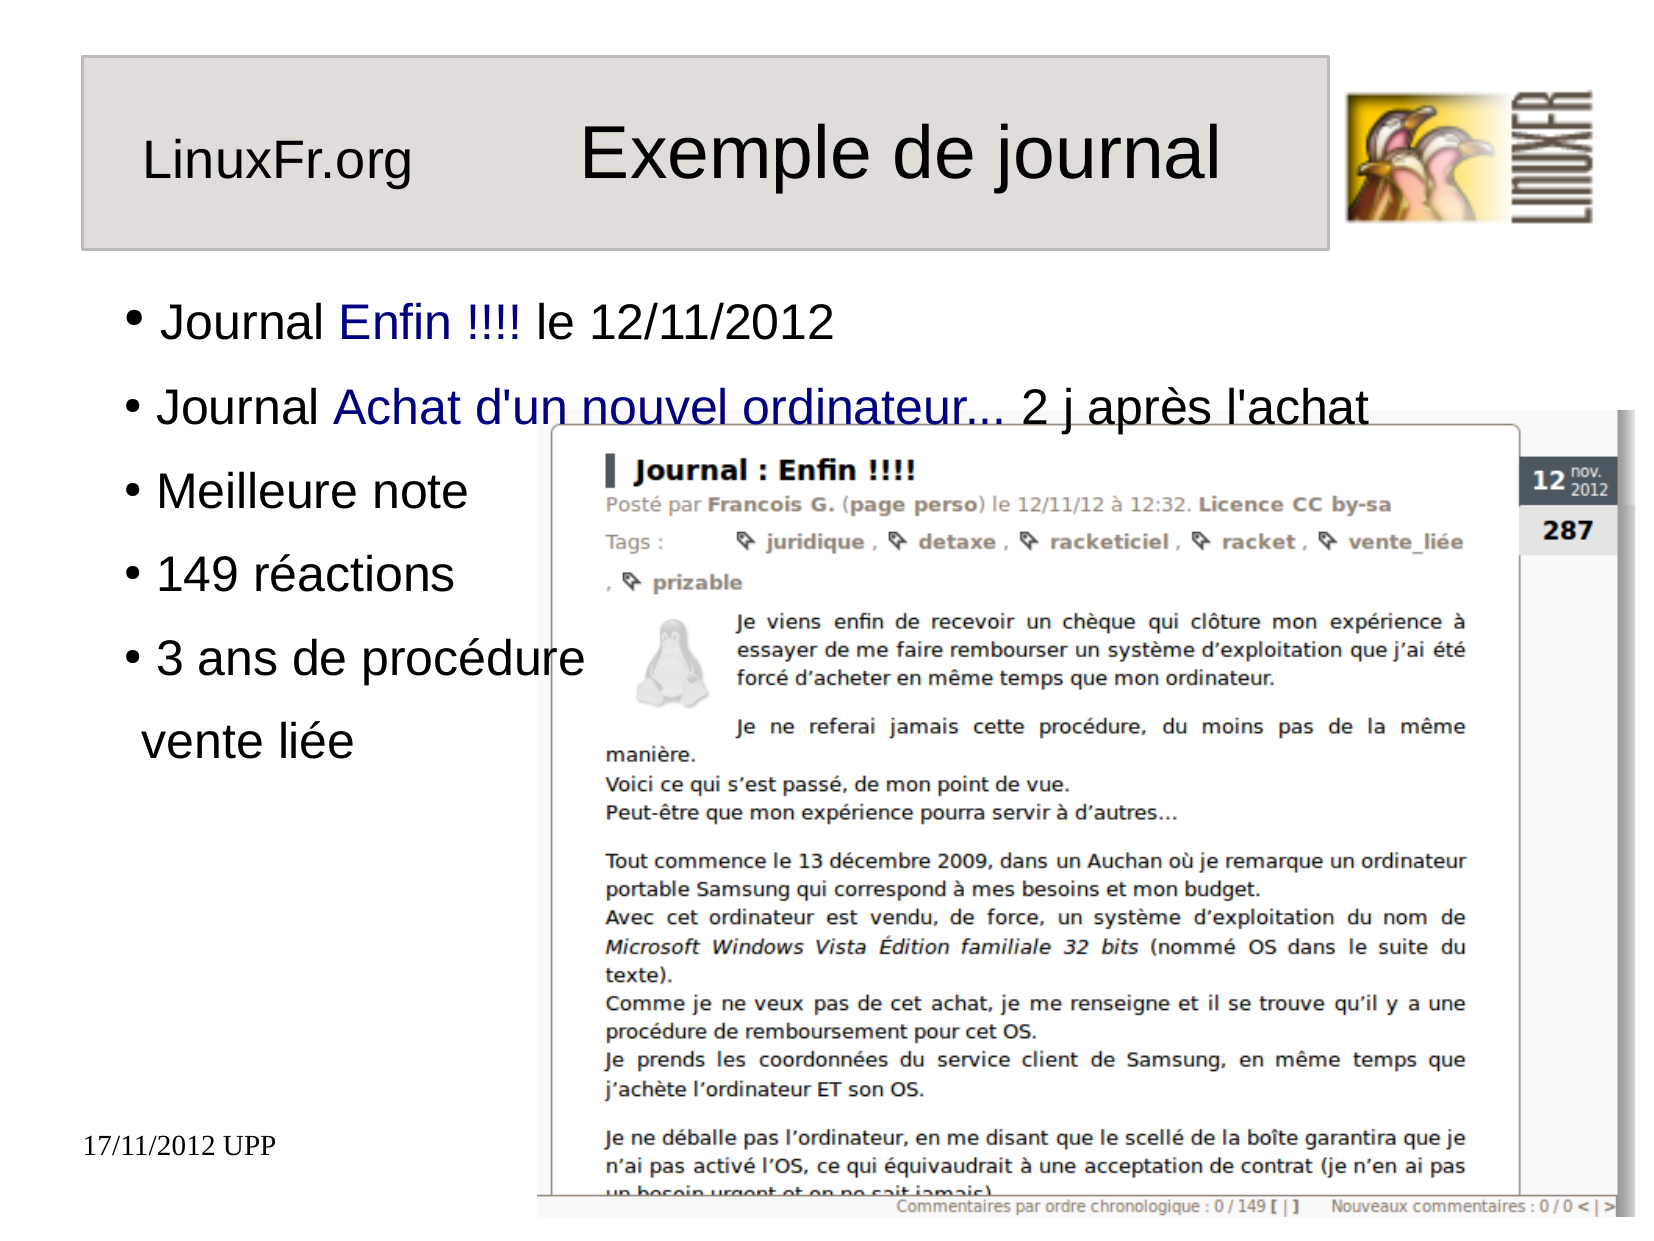

# LinuxFr.org Exemple de journal
 Journal Enfin !!!! le 12/11/2012
 Journal Achat d'un nouvel ordinateur... 2 j après l'achat
 Meilleure note
 149 réactions
 3 ans de procédure
vente liée